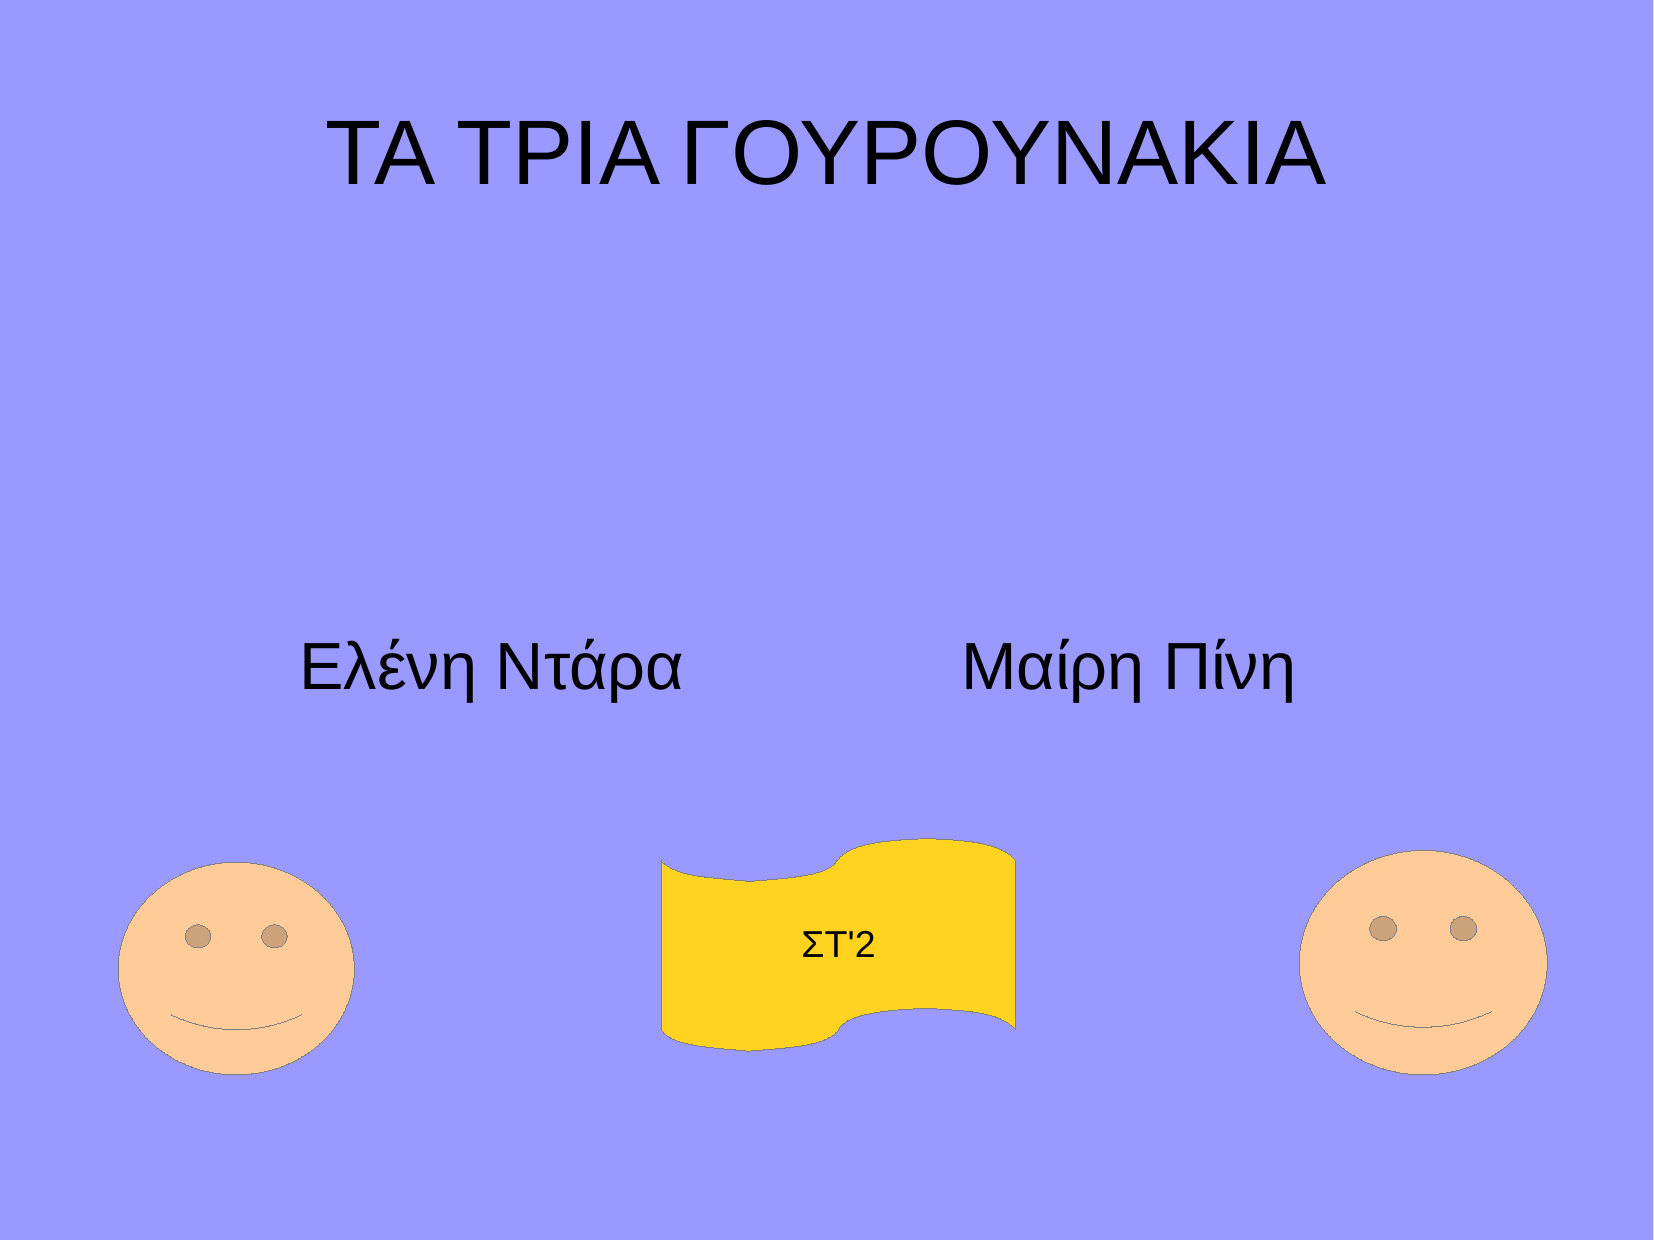

# TA ΤΡΙΑ ΓΟΥΡΟΥΝΑΚΙΑ
Ελένη Ντάρα Μαίρη Πίνη
ΣΤ'2